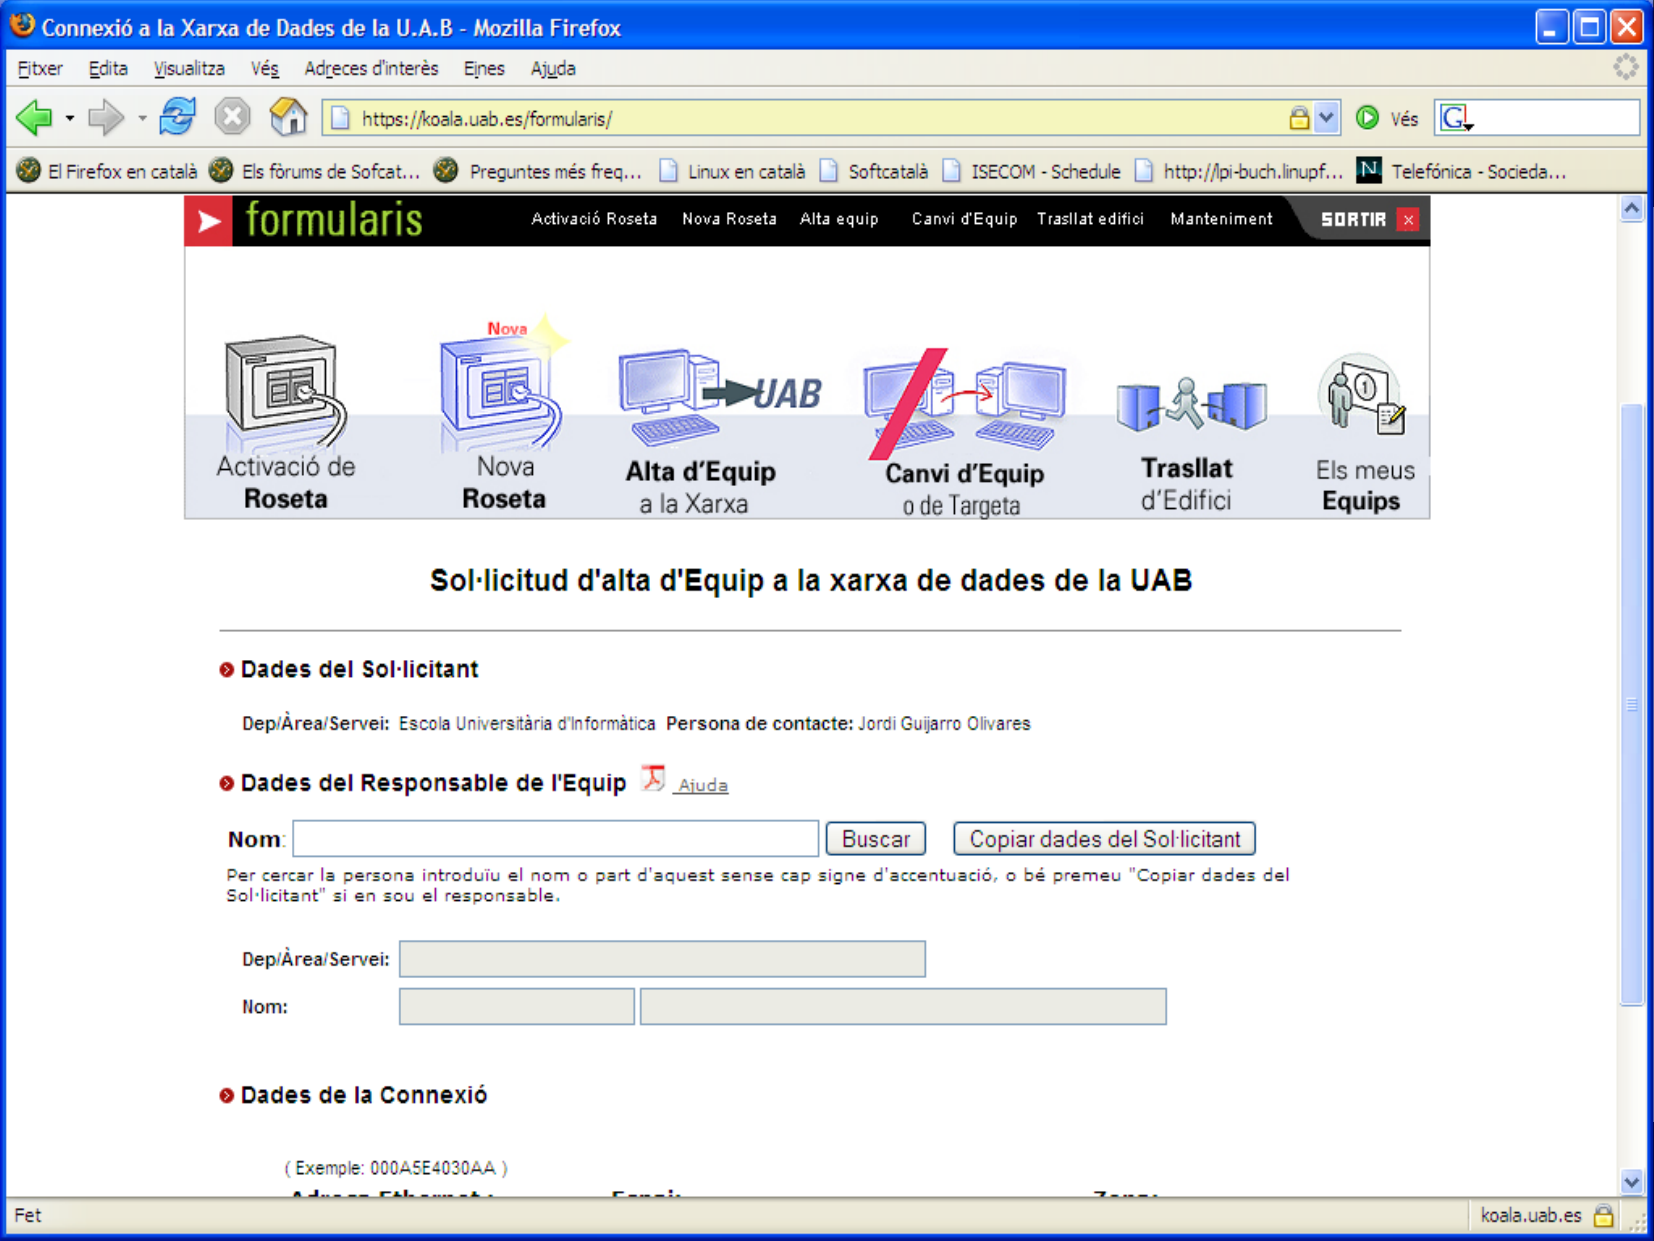

# Módulo de Autoservicio
 Solución -> Objetivos Productos Desarrollo Propio Snapshot